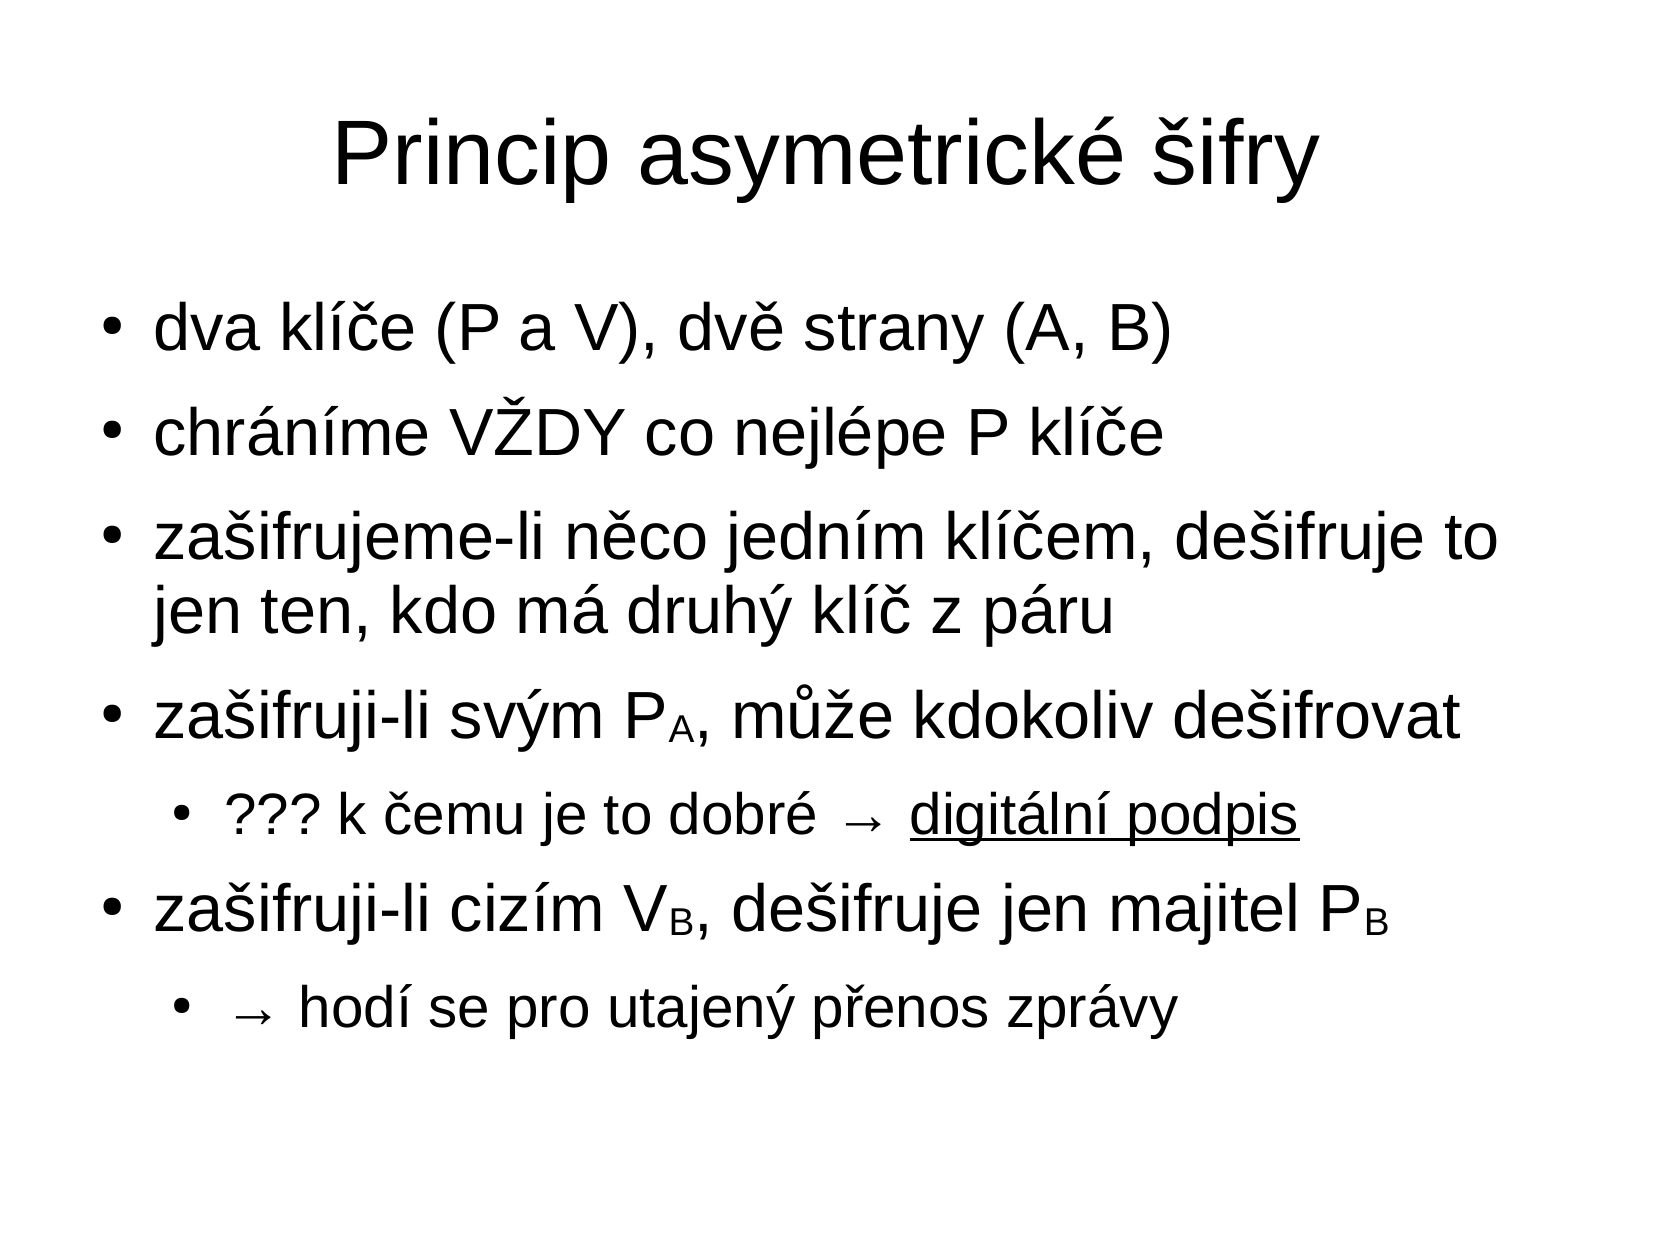

# Princip asymetrické šifry
dva klíče (P a V), dvě strany (A, B)
chráníme VŽDY co nejlépe P klíče
zašifrujeme-li něco jedním klíčem, dešifruje to jen ten, kdo má druhý klíč z páru
zašifruji-li svým PA, může kdokoliv dešifrovat
??? k čemu je to dobré → digitální podpis
zašifruji-li cizím VB, dešifruje jen majitel PB
→ hodí se pro utajený přenos zprávy